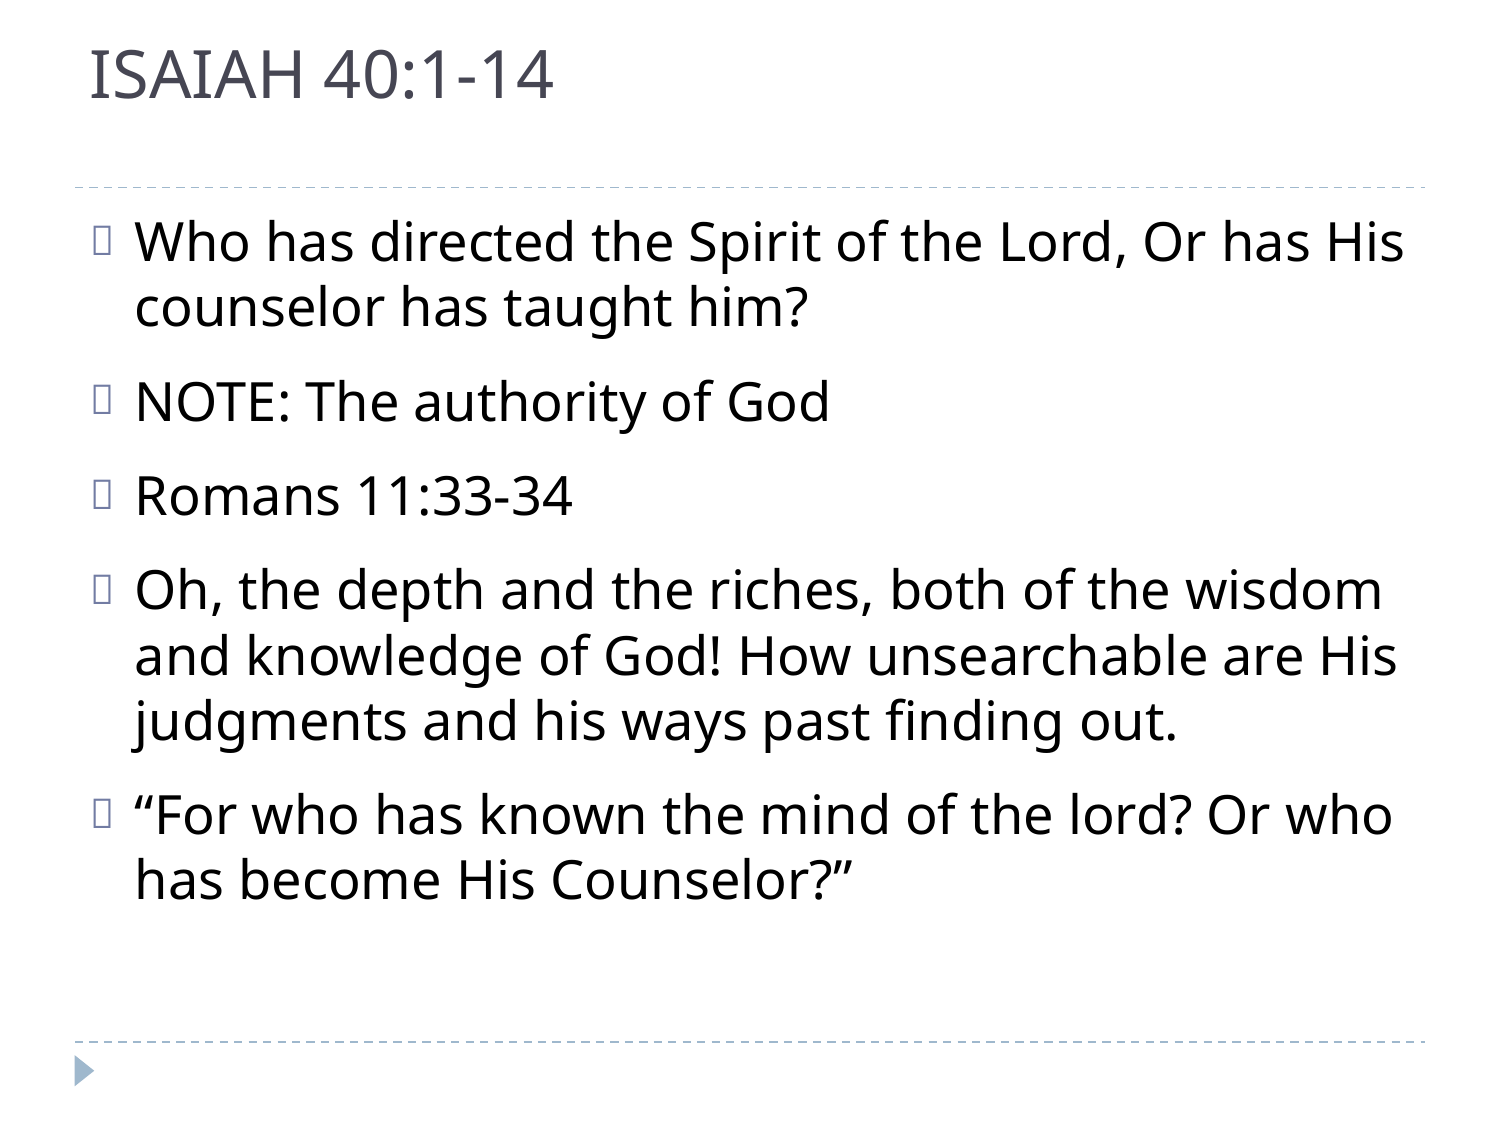

# ISAIAH 40:1-14
Who has directed the Spirit of the Lord, Or has His counselor has taught him?
NOTE: The authority of God
Romans 11:33-34
Oh, the depth and the riches, both of the wisdom and knowledge of God! How unsearchable are His judgments and his ways past finding out.
“For who has known the mind of the lord? Or who has become His Counselor?”